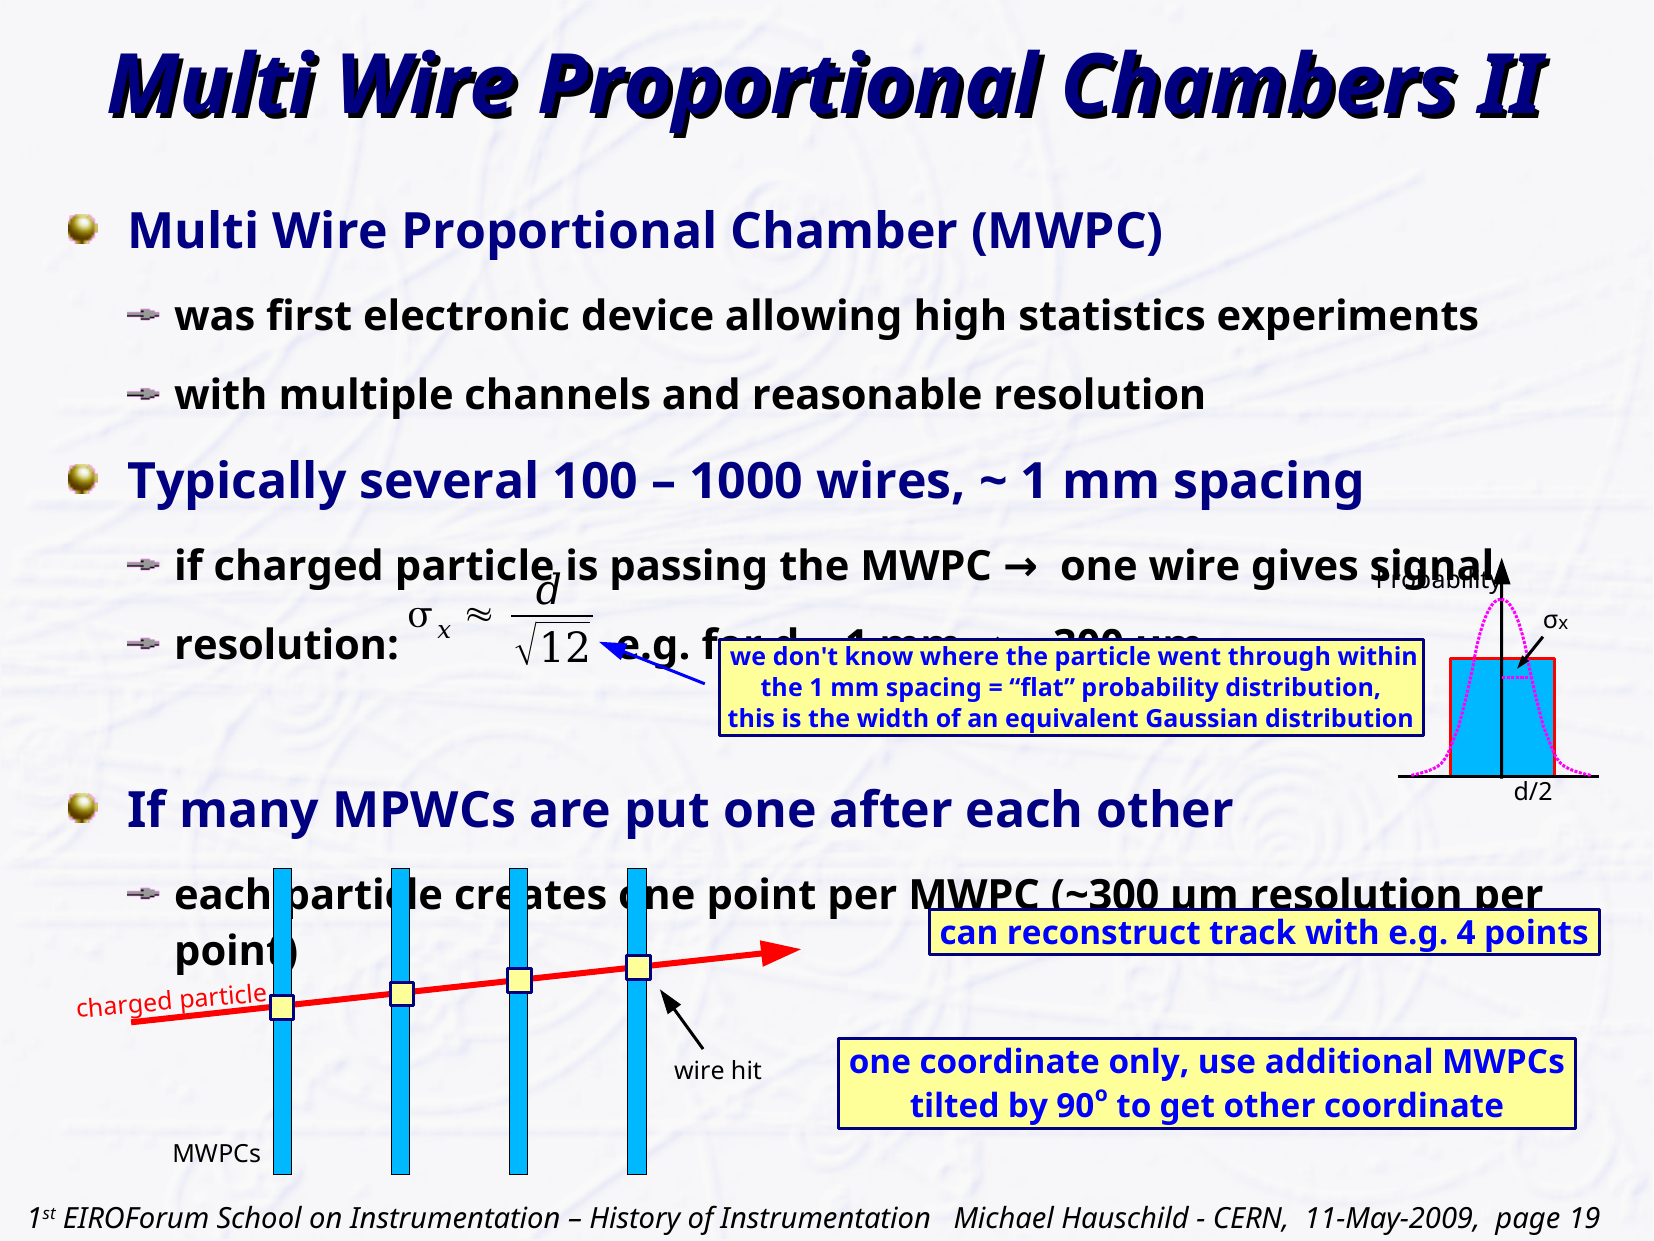

# Multi Wire Proportional Chambers II
Multi Wire Proportional Chamber (MWPC)
was first electronic device allowing high statistics experiments
with multiple channels and reasonable resolution
Typically several 100 – 1000 wires, ~ 1 mm spacing
if charged particle is passing the MWPC → one wire gives signal
resolution: 			 e.g. for d = 1 mm → ~300 µm
If many MPWCs are put one after each other
each particle creates one point per MWPC (~300 µm resolution per point)
Probability
σx
 we don't know where the particle went through within
 the 1 mm spacing = “flat” probability distribution,
 this is the width of an equivalent Gaussian distribution
d/2
 can reconstruct track with e.g. 4 points
charged particle
 one coordinate only, use additional MWPCs
tilted by 90o to get other coordinate
wire hit
MWPCs